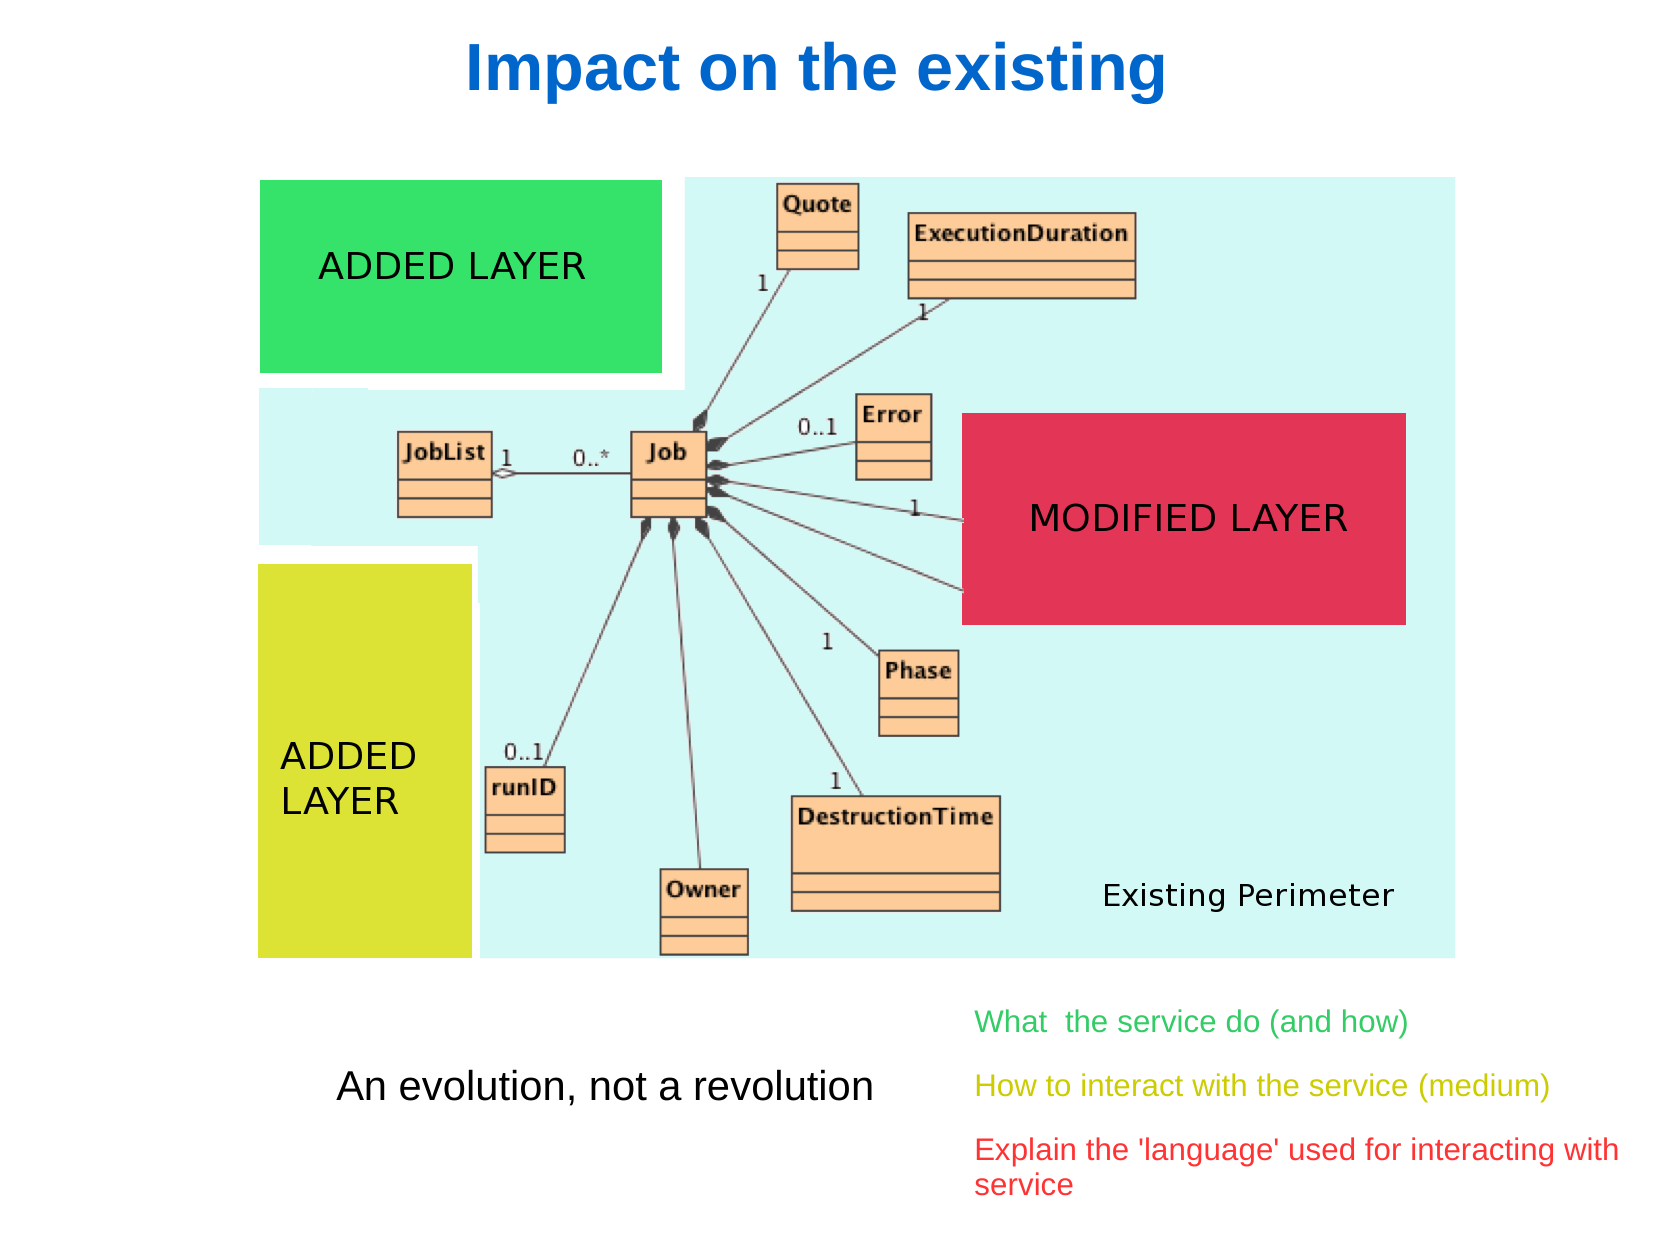

# Impact on the existing
An evolution, not a revolution
What the service do (and how)
How to interact with the service (medium)
Explain the 'language' used for interacting with service